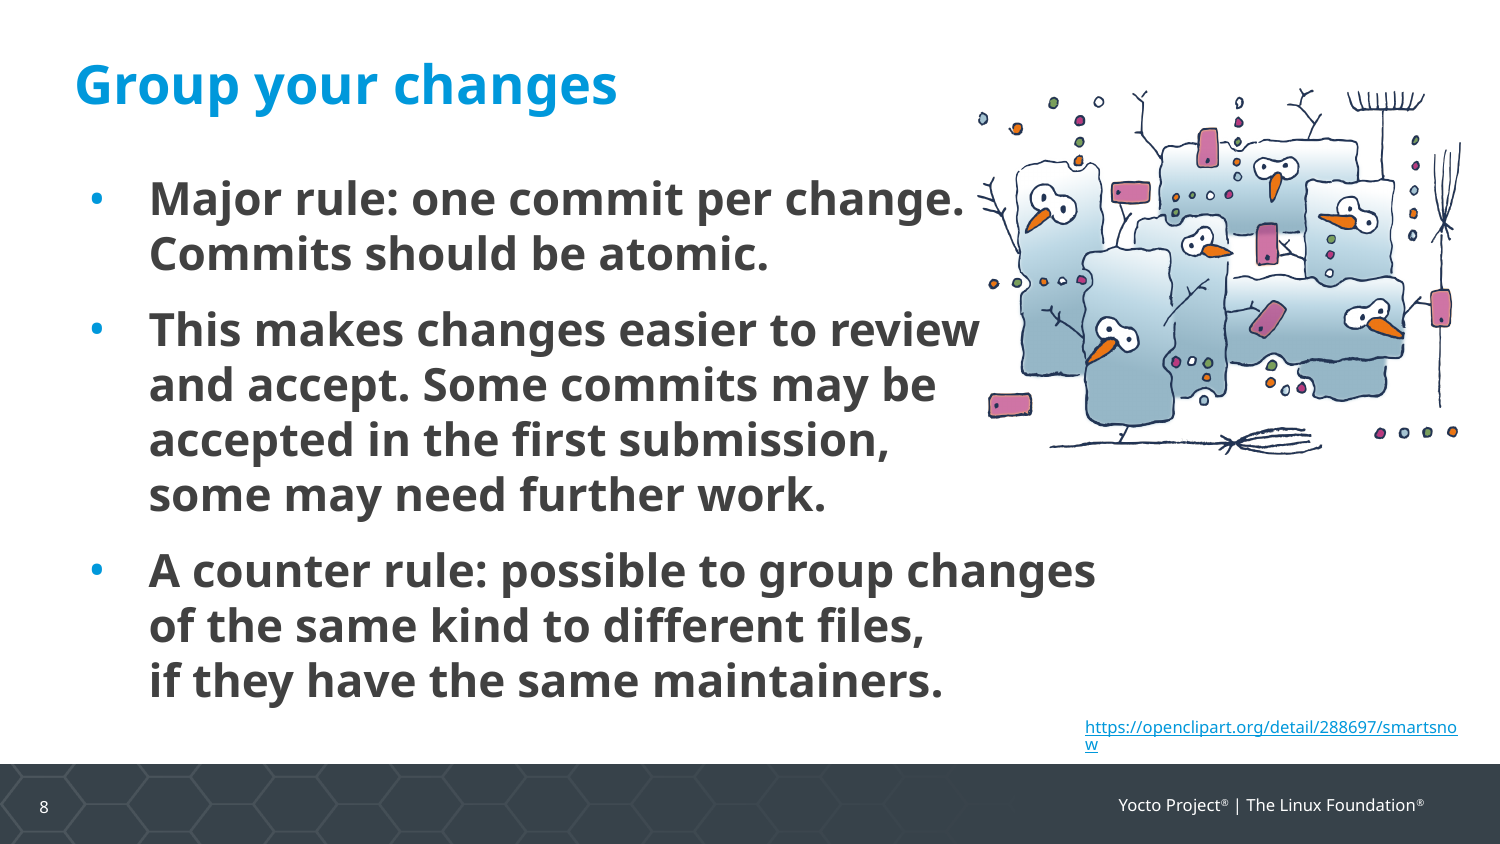

# Group your changes
Major rule: one commit per change.
Commits should be atomic.
This makes changes easier to review
and accept. Some commits may be
accepted in the first submission,
some may need further work.
A counter rule: possible to group changes
of the same kind to different files,
if they have the same maintainers.
https://openclipart.org/detail/288697/smartsnow